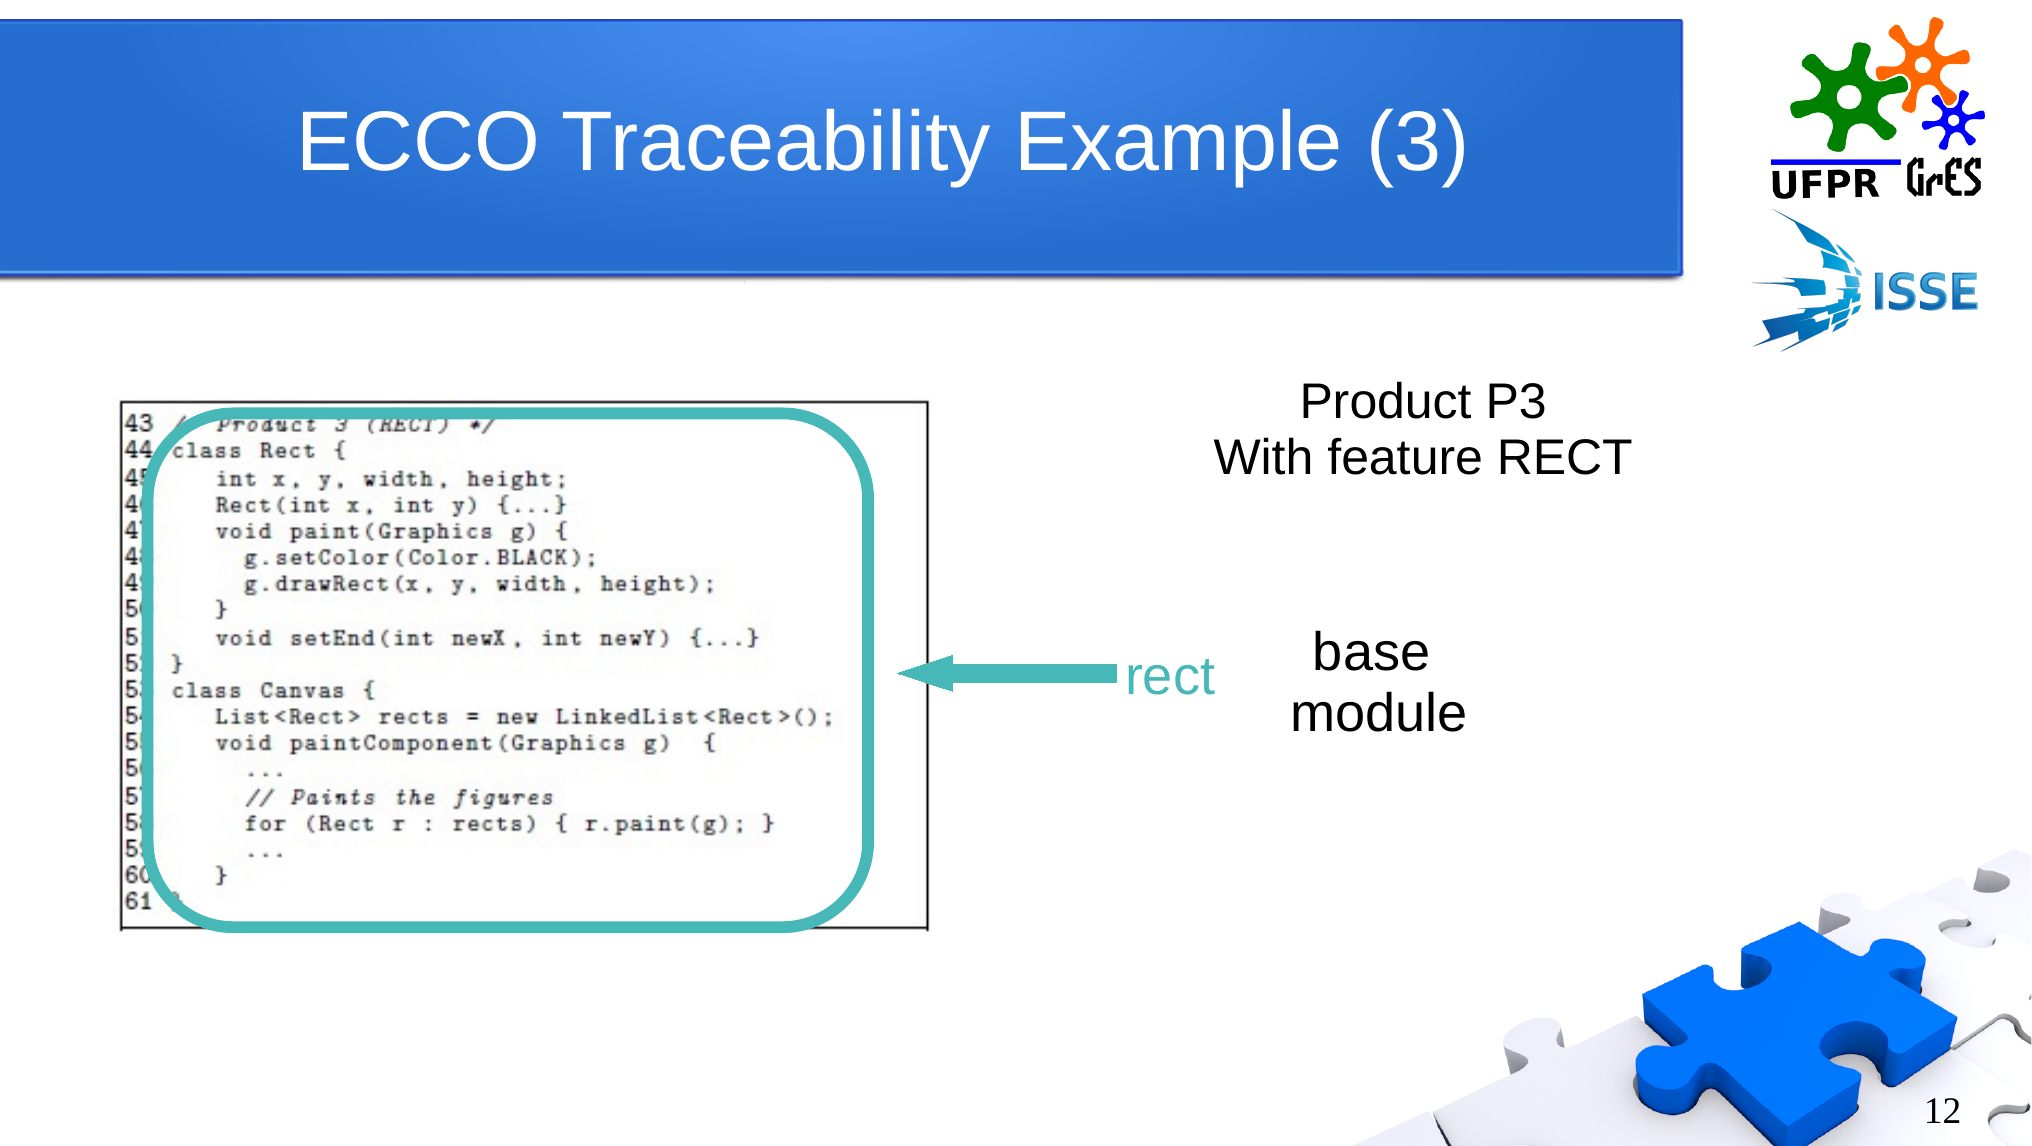

# ECCO Traceability Example (3)
Product P3
With feature RECT
base
module
rect
12